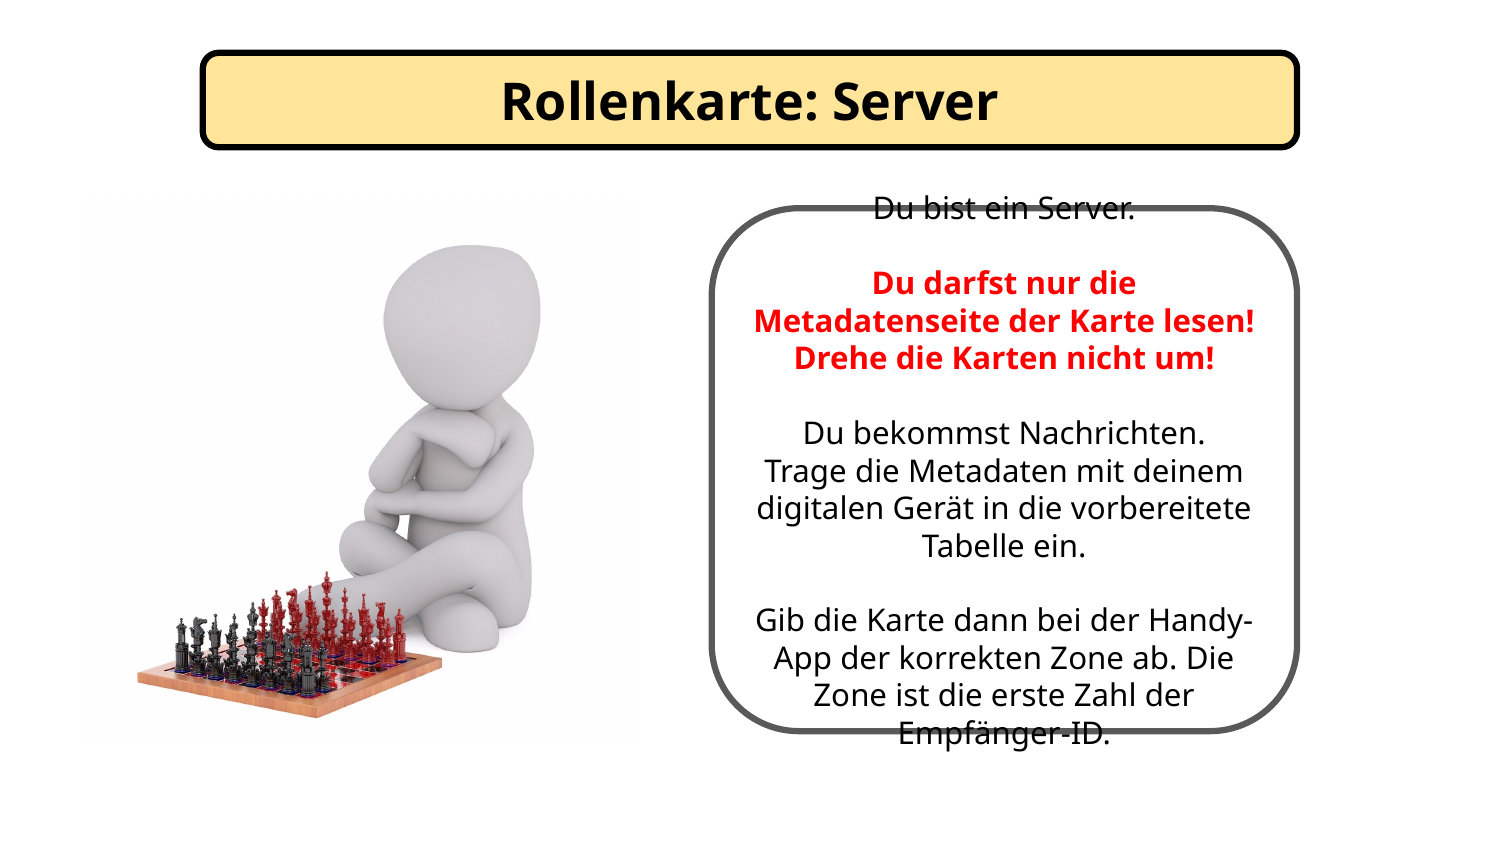

Rollenkarte: Server
Du bist ein Server.
Du darfst nur die Metadatenseite der Karte lesen! Drehe die Karten nicht um!
Du bekommst Nachrichten.
Trage die Metadaten mit deinem digitalen Gerät in die vorbereitete Tabelle ein.
Gib die Karte dann bei der Handy-App der korrekten Zone ab. Die Zone ist die erste Zahl der Empfänger-ID.